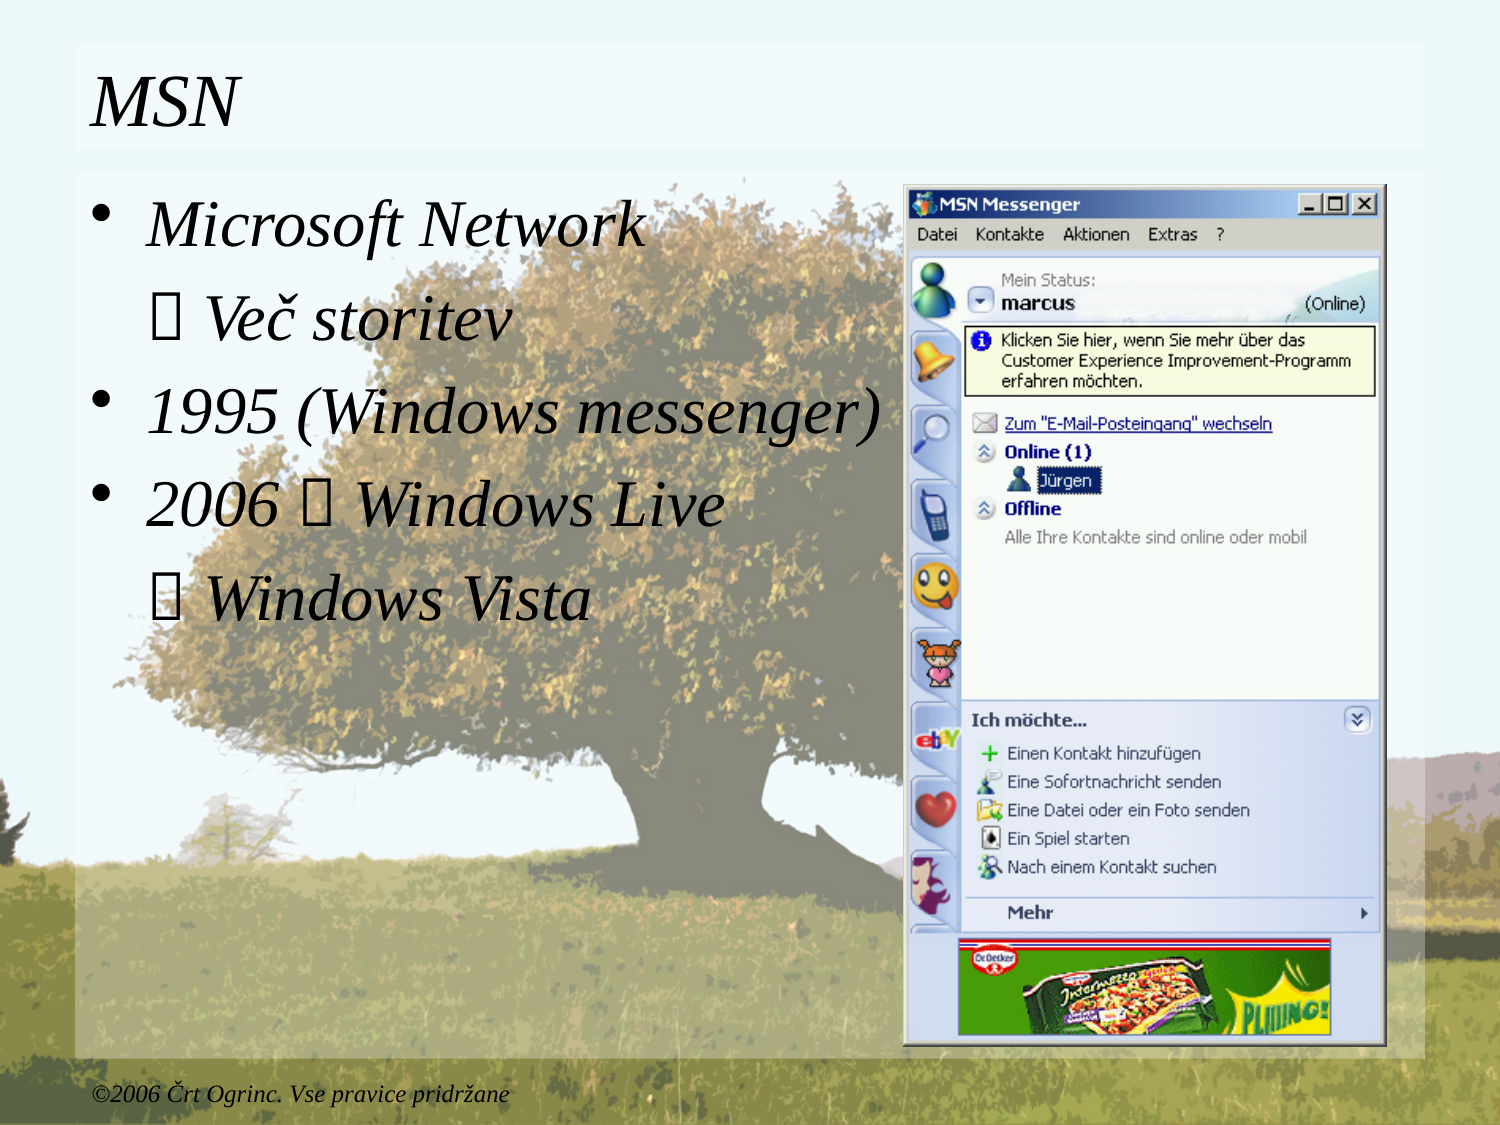

# MSN
Microsoft Network
	 Več storitev
1995 (Windows messenger)
2006  Windows Live
	 Windows Vista